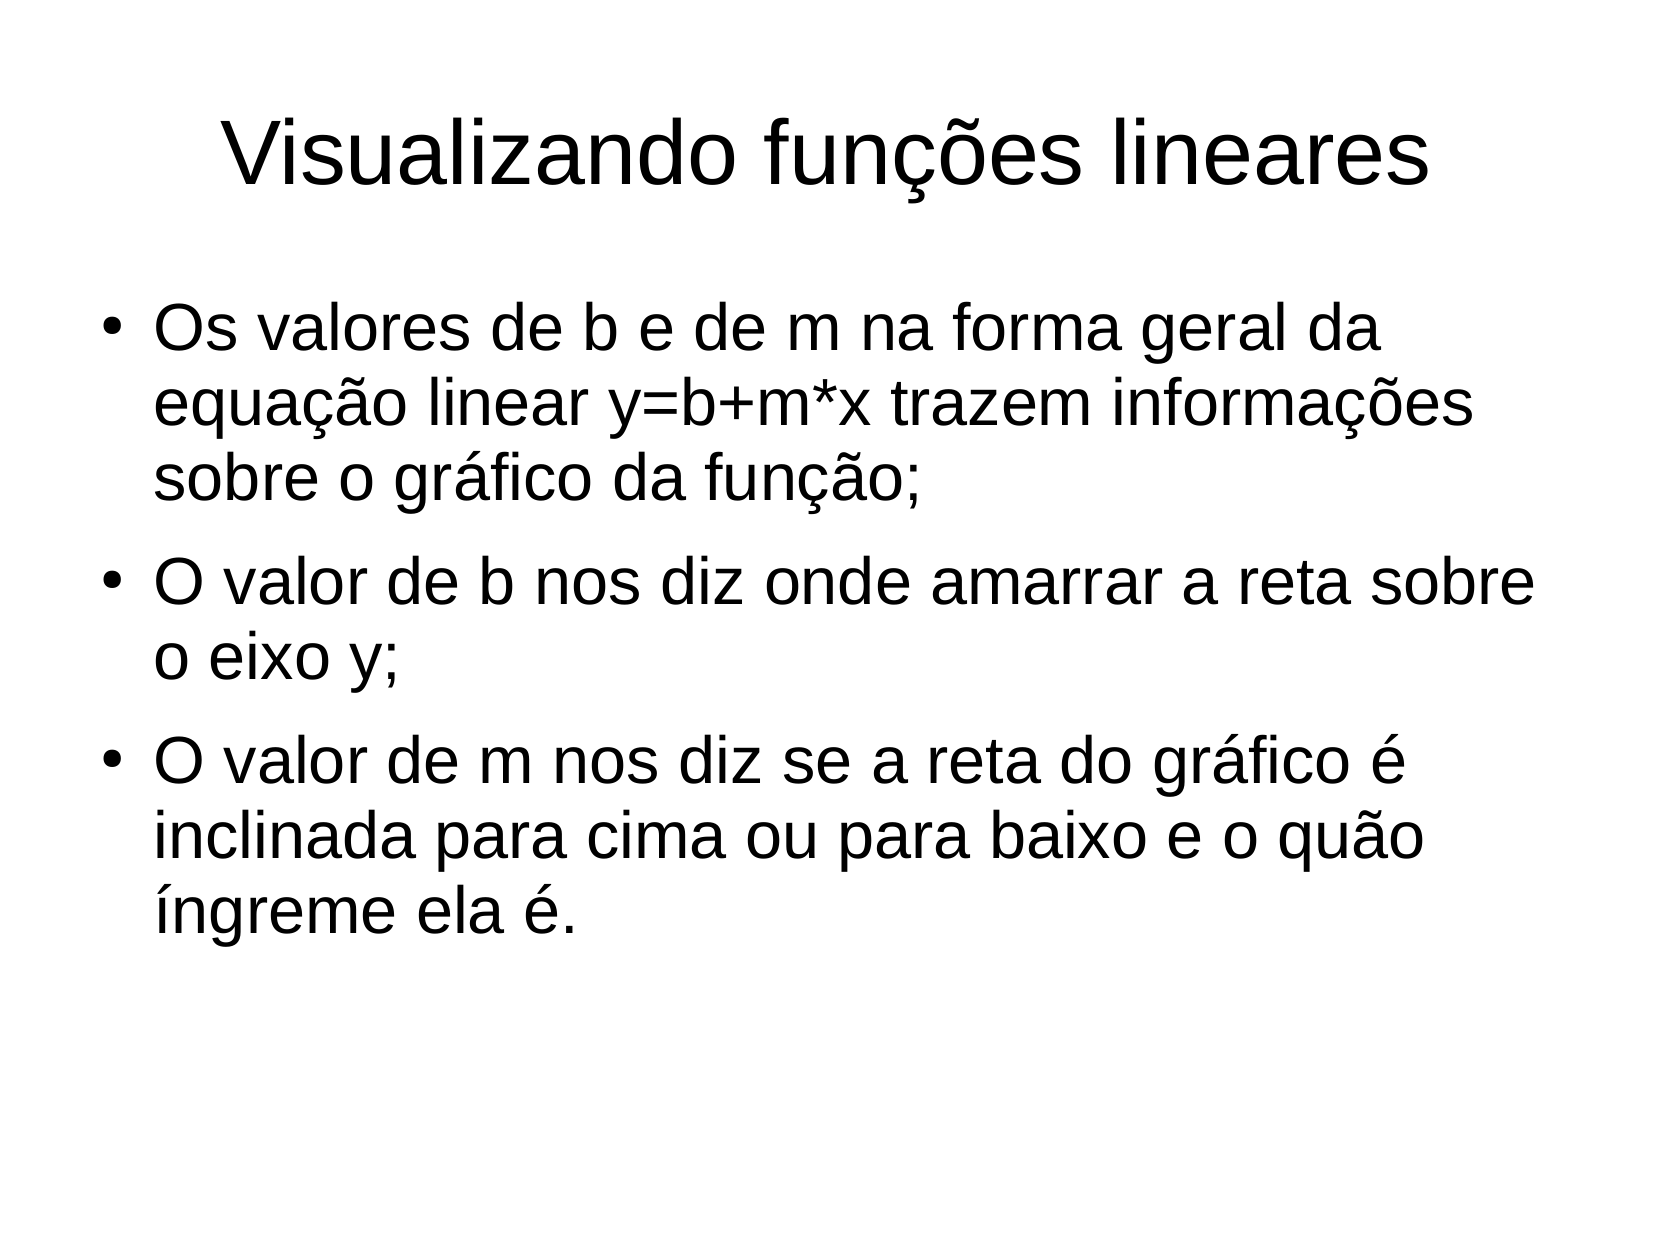

# Visualizando funções lineares
Os valores de b e de m na forma geral da equação linear y=b+m*x trazem informações sobre o gráfico da função;
O valor de b nos diz onde amarrar a reta sobre o eixo y;
O valor de m nos diz se a reta do gráfico é inclinada para cima ou para baixo e o quão íngreme ela é.